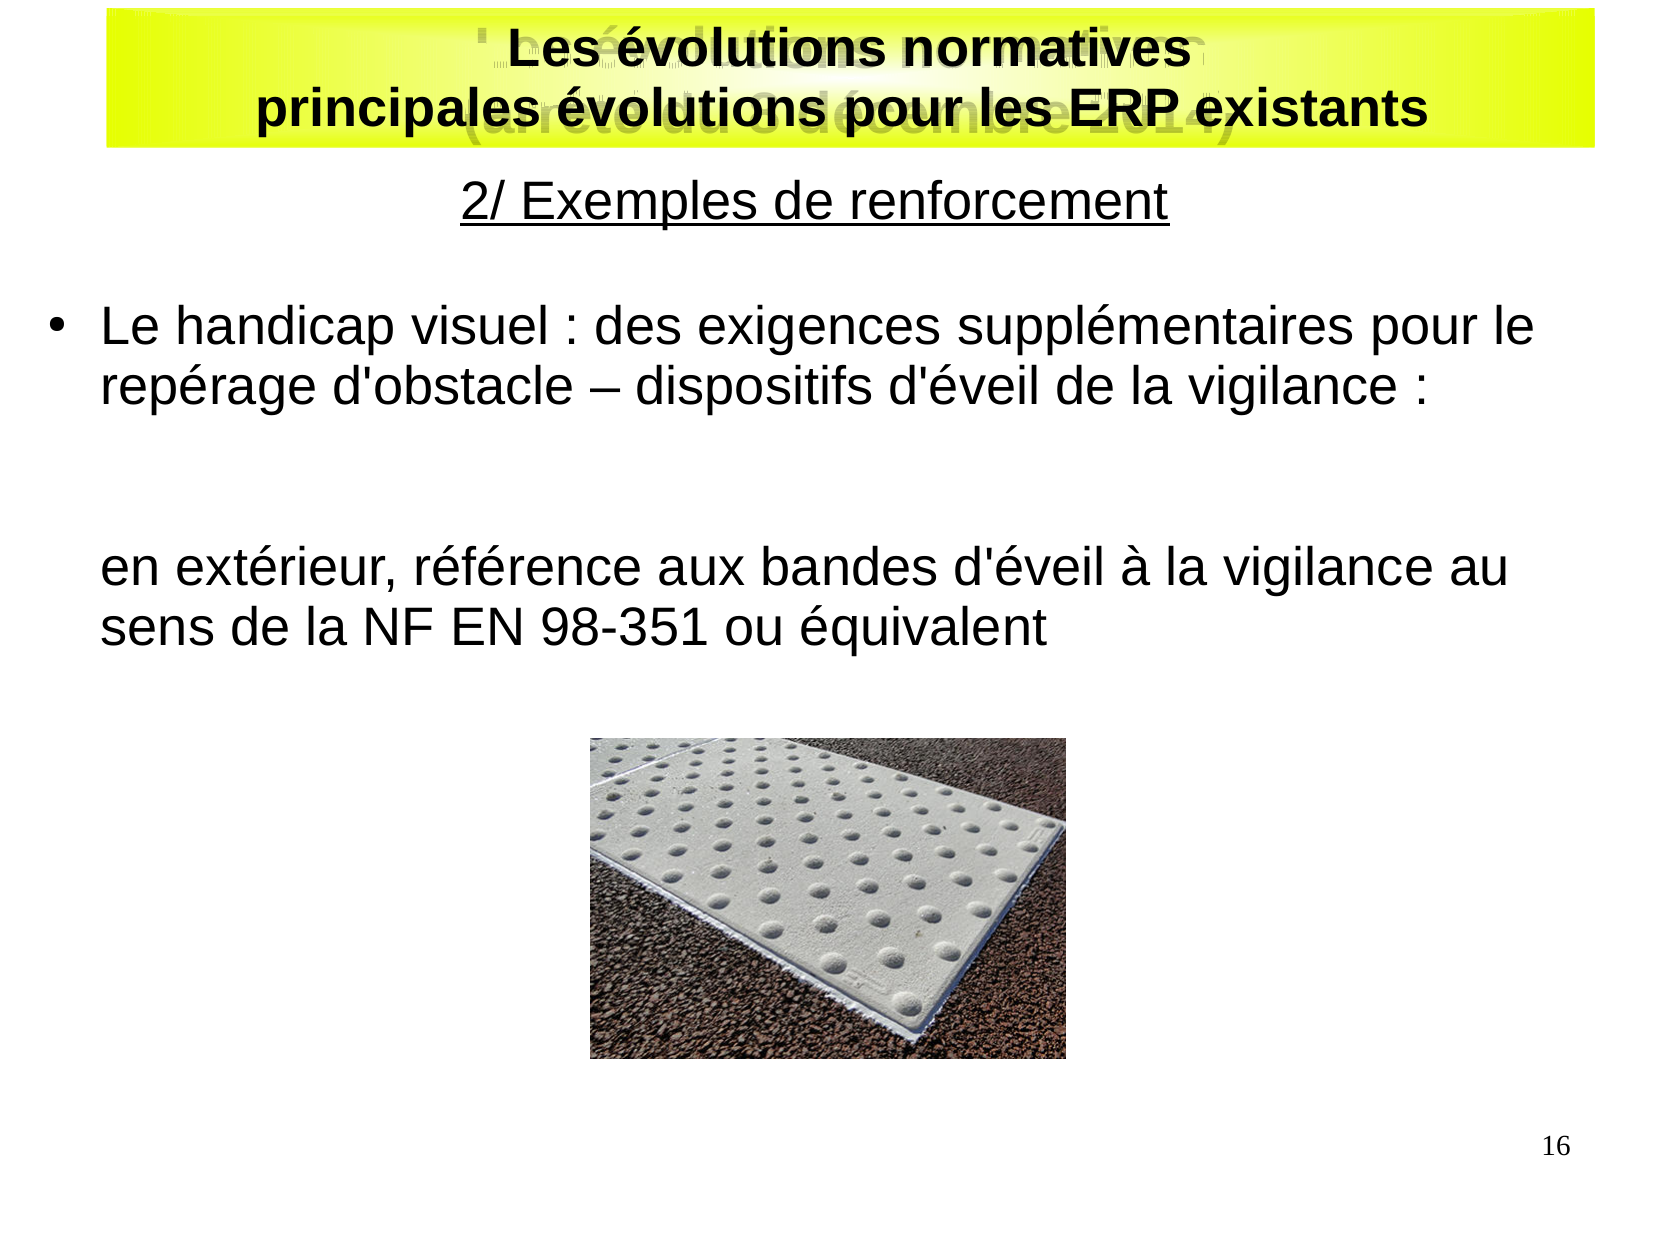

Les évolutions normatives
principales évolutions pour les ERP existants
Les évolutions normatives
(arrêté du 8 décembre 2014)
#
2/ Exemples de renforcement
Le handicap visuel : des exigences supplémentaires pour le repérage d'obstacle – dispositifs d'éveil de la vigilance :
en extérieur, référence aux bandes d'éveil à la vigilance au sens de la NF EN 98-351 ou équivalent
16